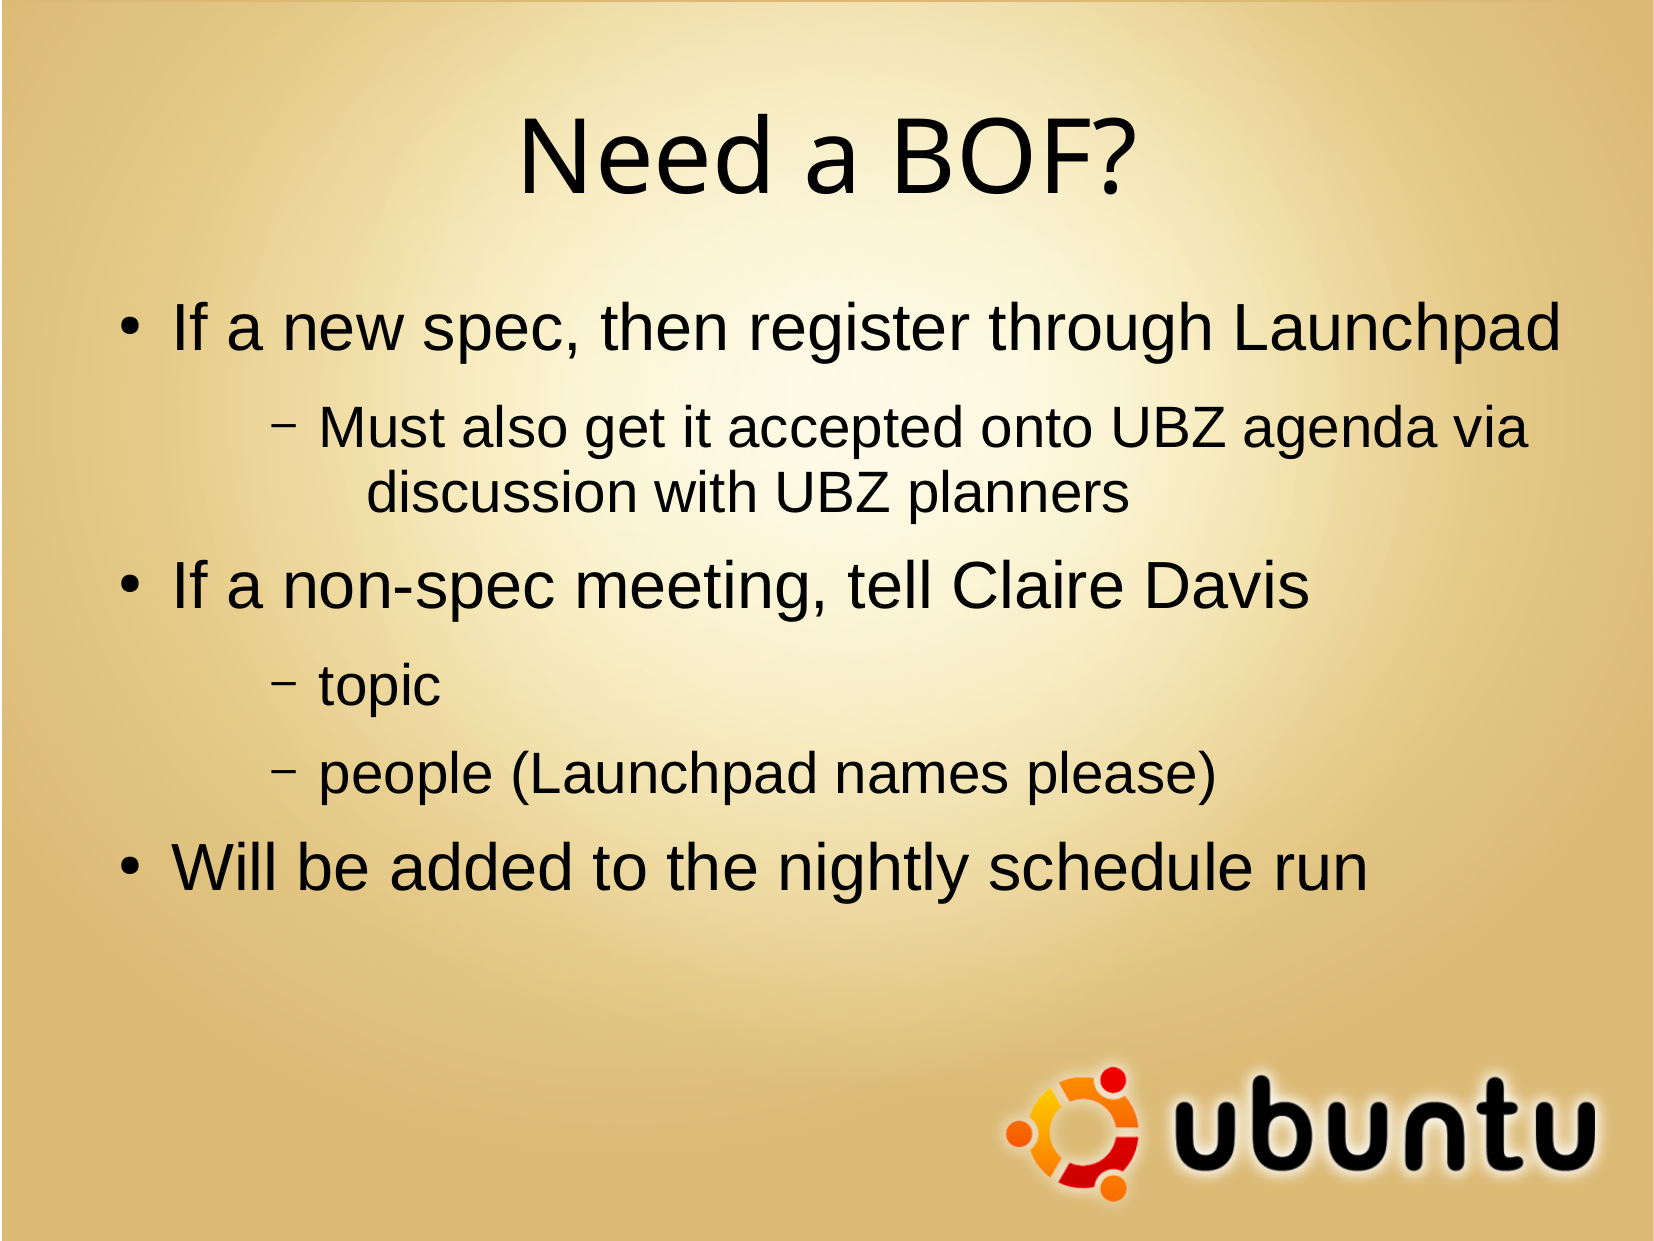

# Need a BOF?
If a new spec, then register through Launchpad
Must also get it accepted onto UBZ agenda via discussion with UBZ planners
If a non-spec meeting, tell Claire Davis
topic
people (Launchpad names please)
Will be added to the nightly schedule run